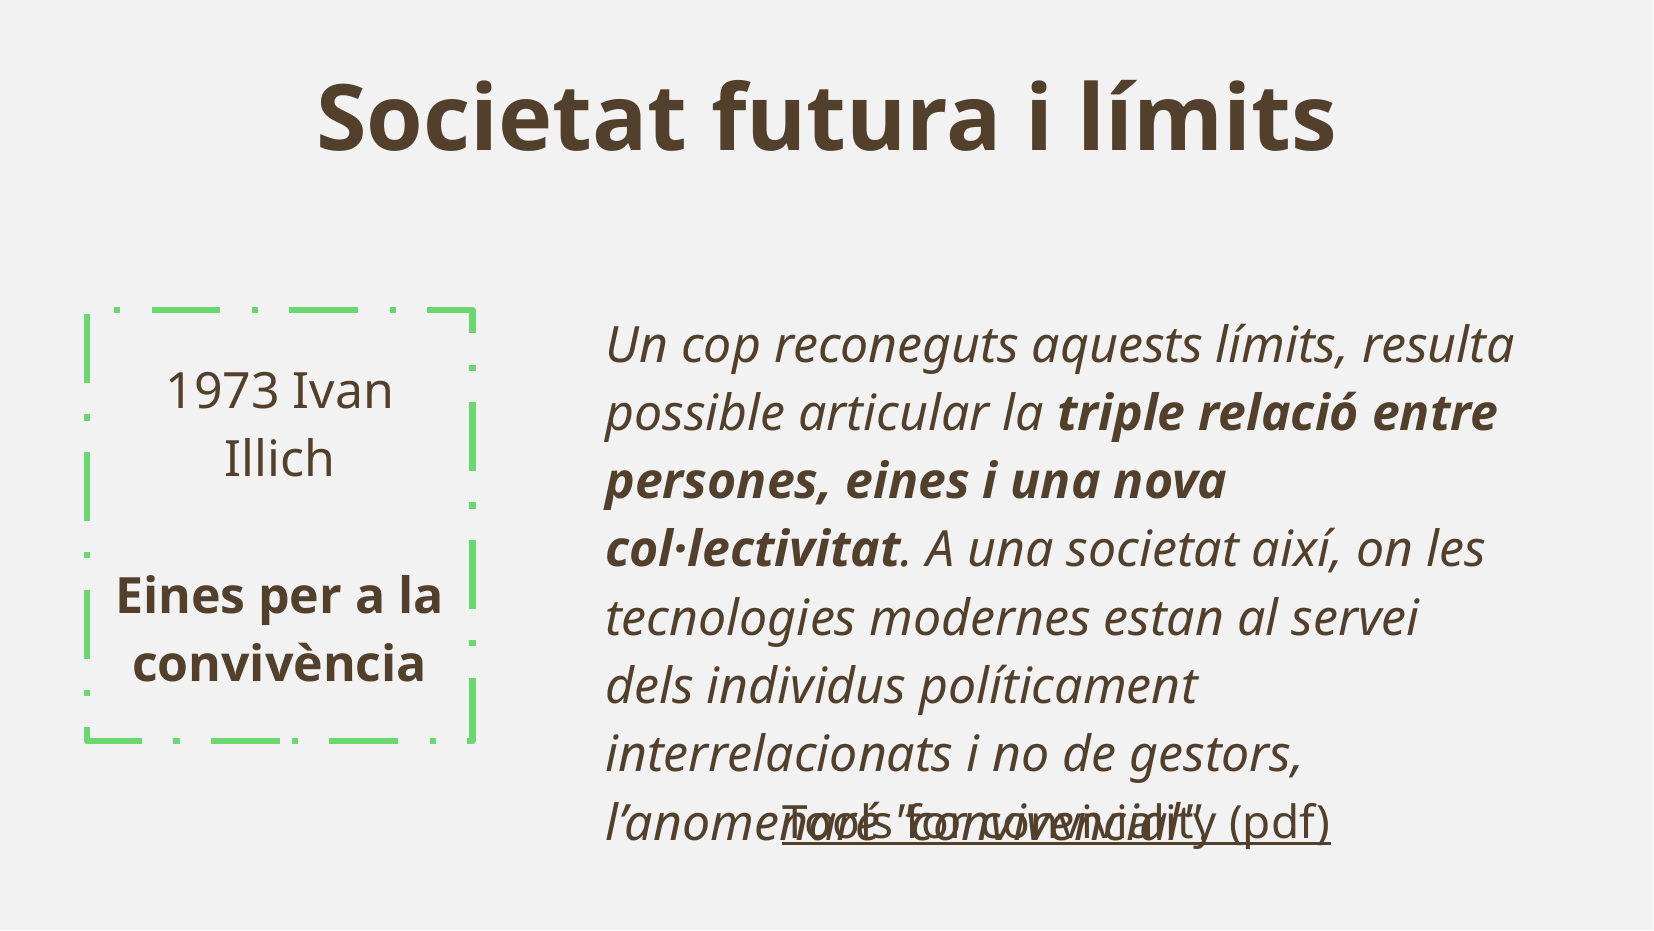

# Societat futura i límits
Un cop reconeguts aquests límits, resulta possible articular la triple relació entre persones, eines i una nova col·lectivitat. A una societat així, on les tecnologies modernes estan al servei dels individus políticament interrelacionats i no de gestors, l’anomenaré "convivencial".
1973 Ivan Illich
Eines per a la convivència
Tools for conviviality (pdf)